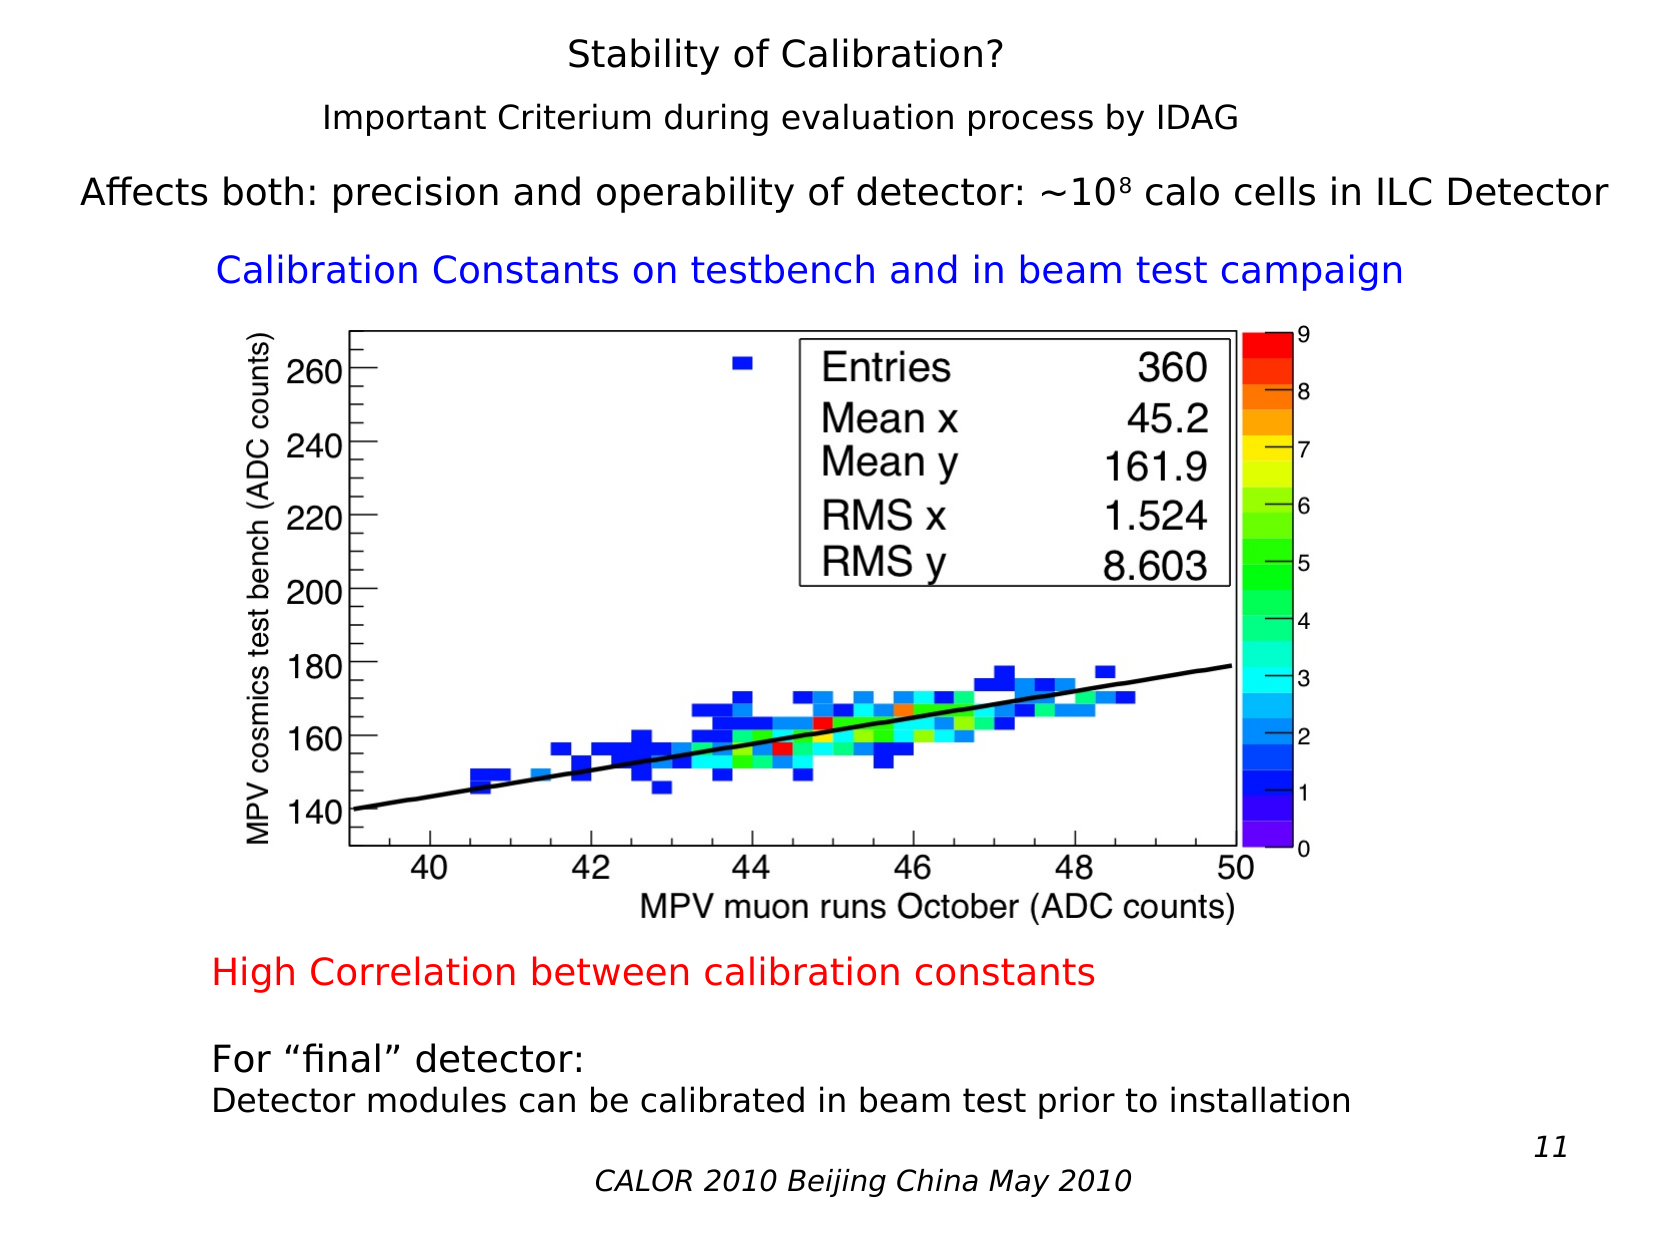

Stability of Calibration?
Important Criterium during evaluation process by IDAG
Affects both: precision and operability of detector: ~108 calo cells in ILC Detector
Calibration Constants on testbench and in beam test campaign
High Correlation between calibration constants
For “final” detector:
Detector modules can be calibrated in beam test prior to installation
Comite d'evaluation
11